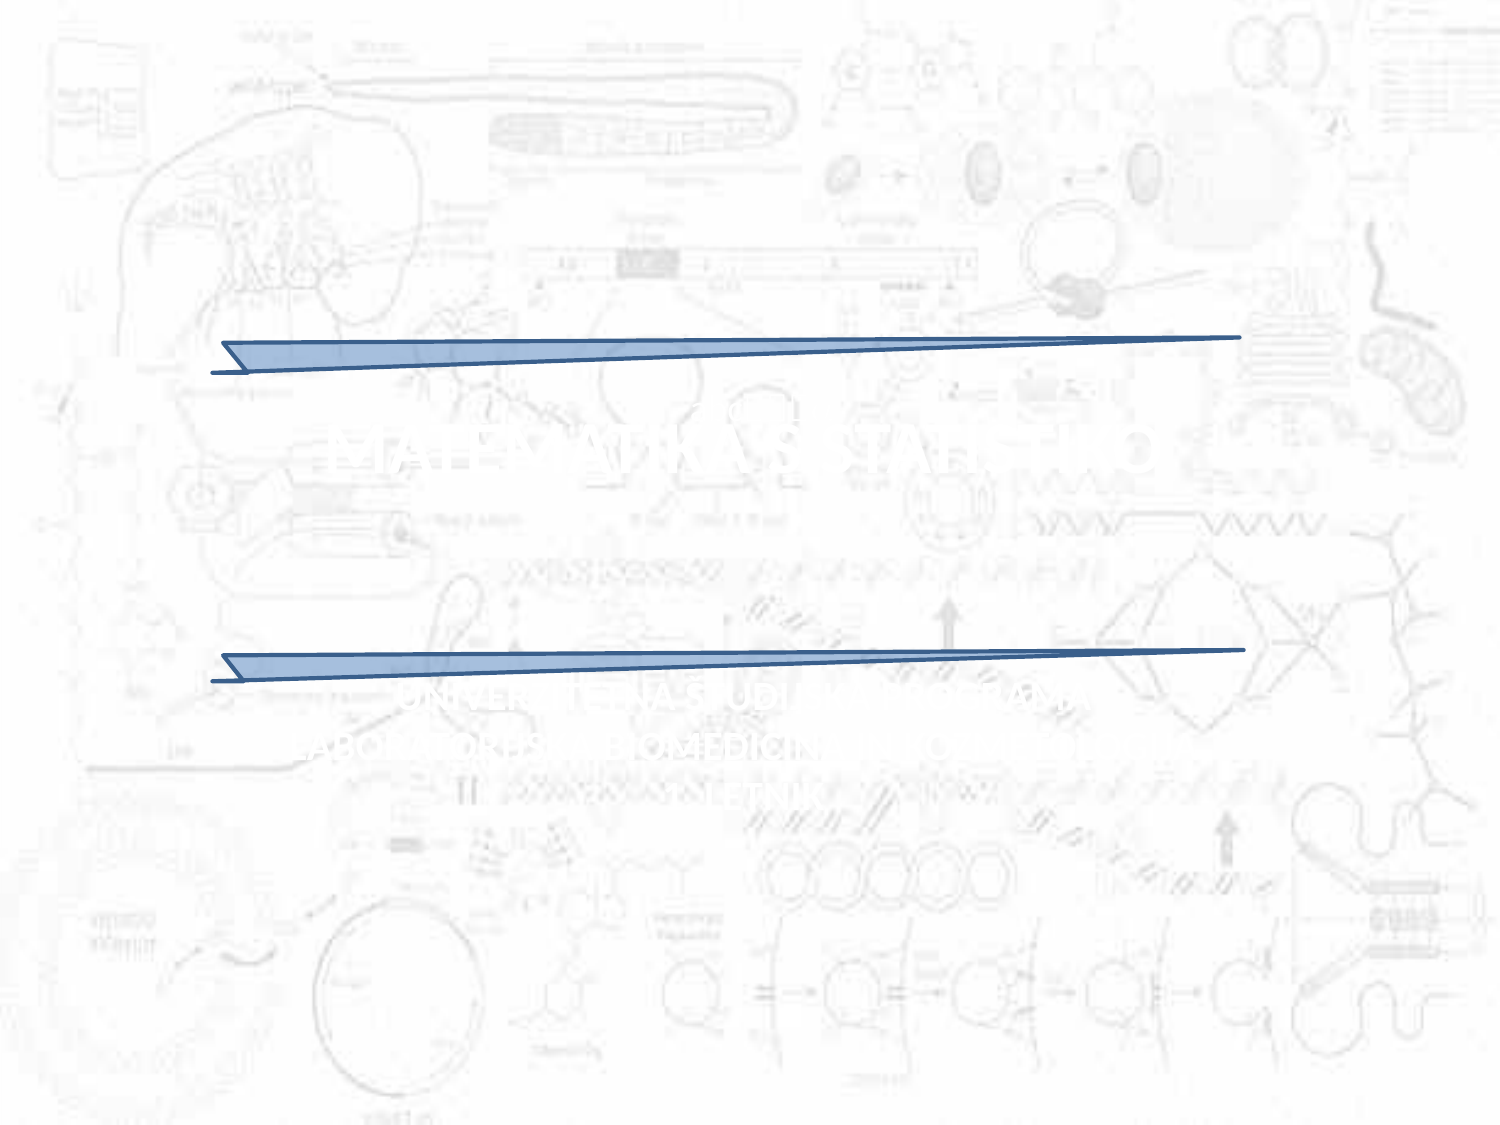

MATEMATIKA S STATISTIKO
abc
UNIVERZITETNA ŠTUDIJSKA PROGRAMA
LABORATORIJSKA BIOMEDICINA IN KOZMETOLOGIJA
1. LETNIK